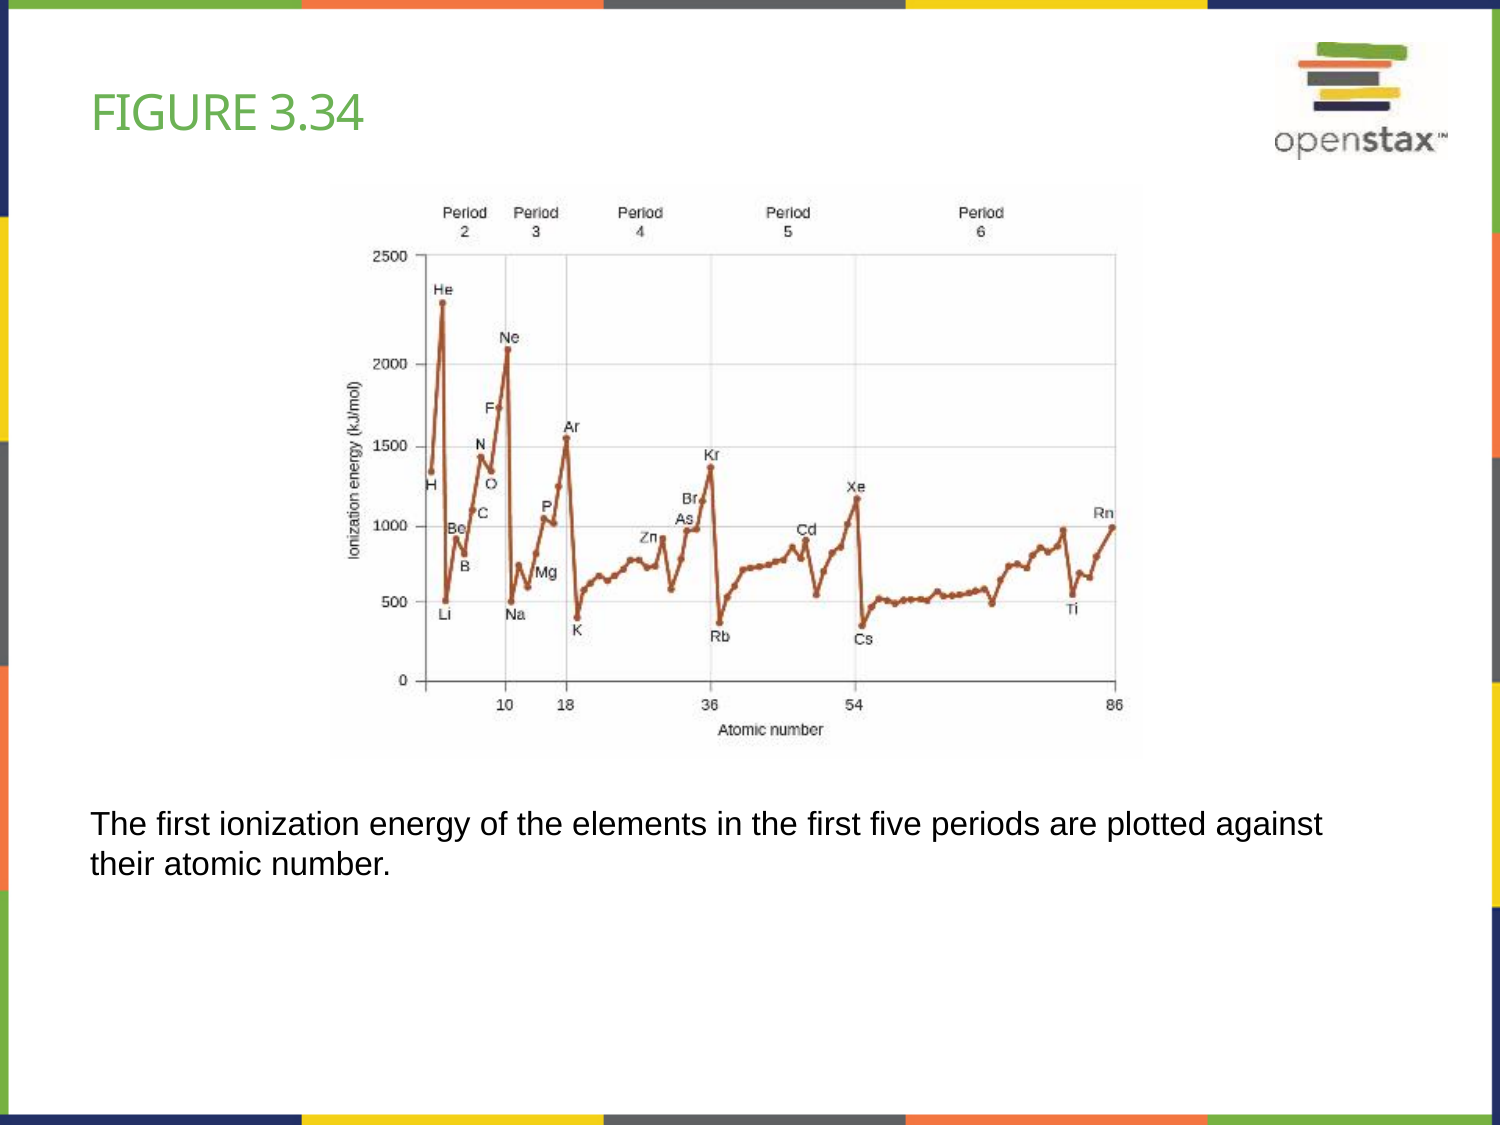

# Figure 3.34
The first ionization energy of the elements in the first five periods are plotted against their atomic number.